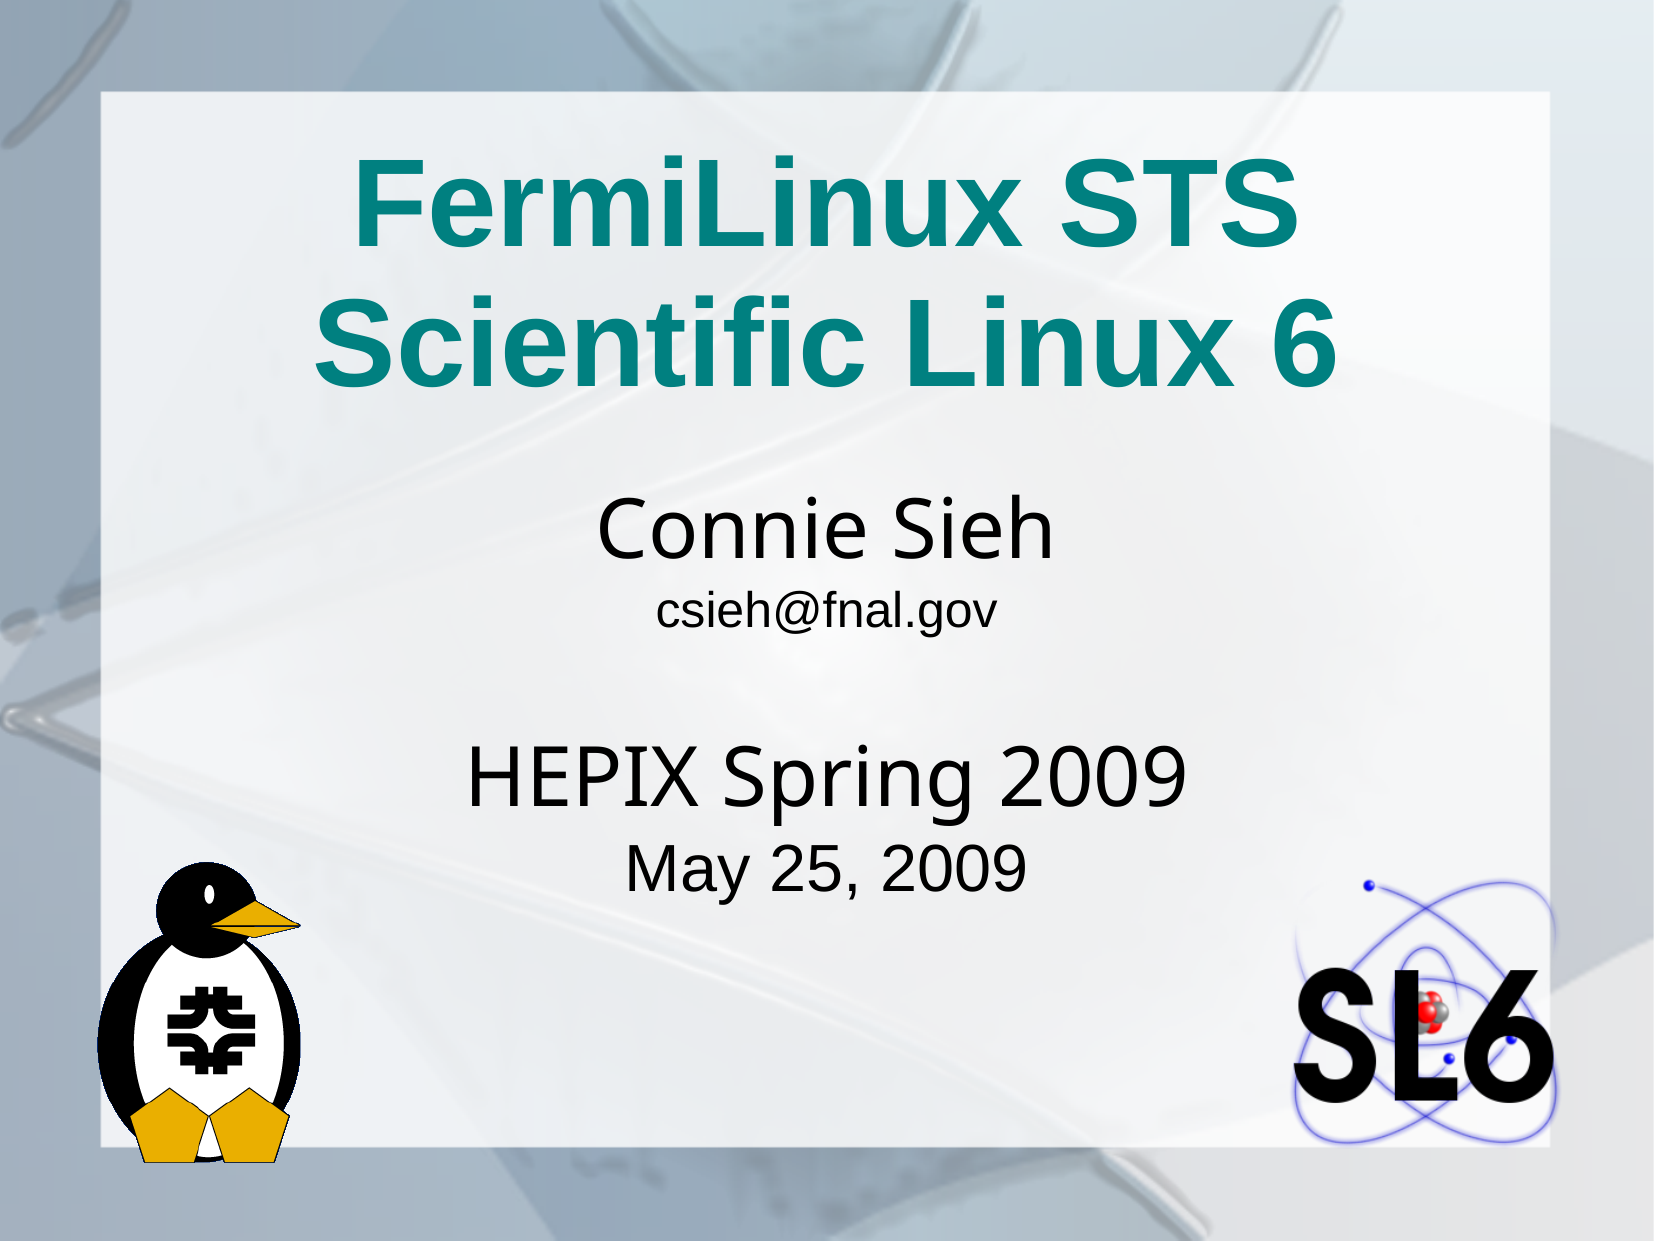

# FermiLinux STS Scientific Linux 6
Connie Sieh
csieh@fnal.gov
HEPIX Spring 2009
May 25, 2009